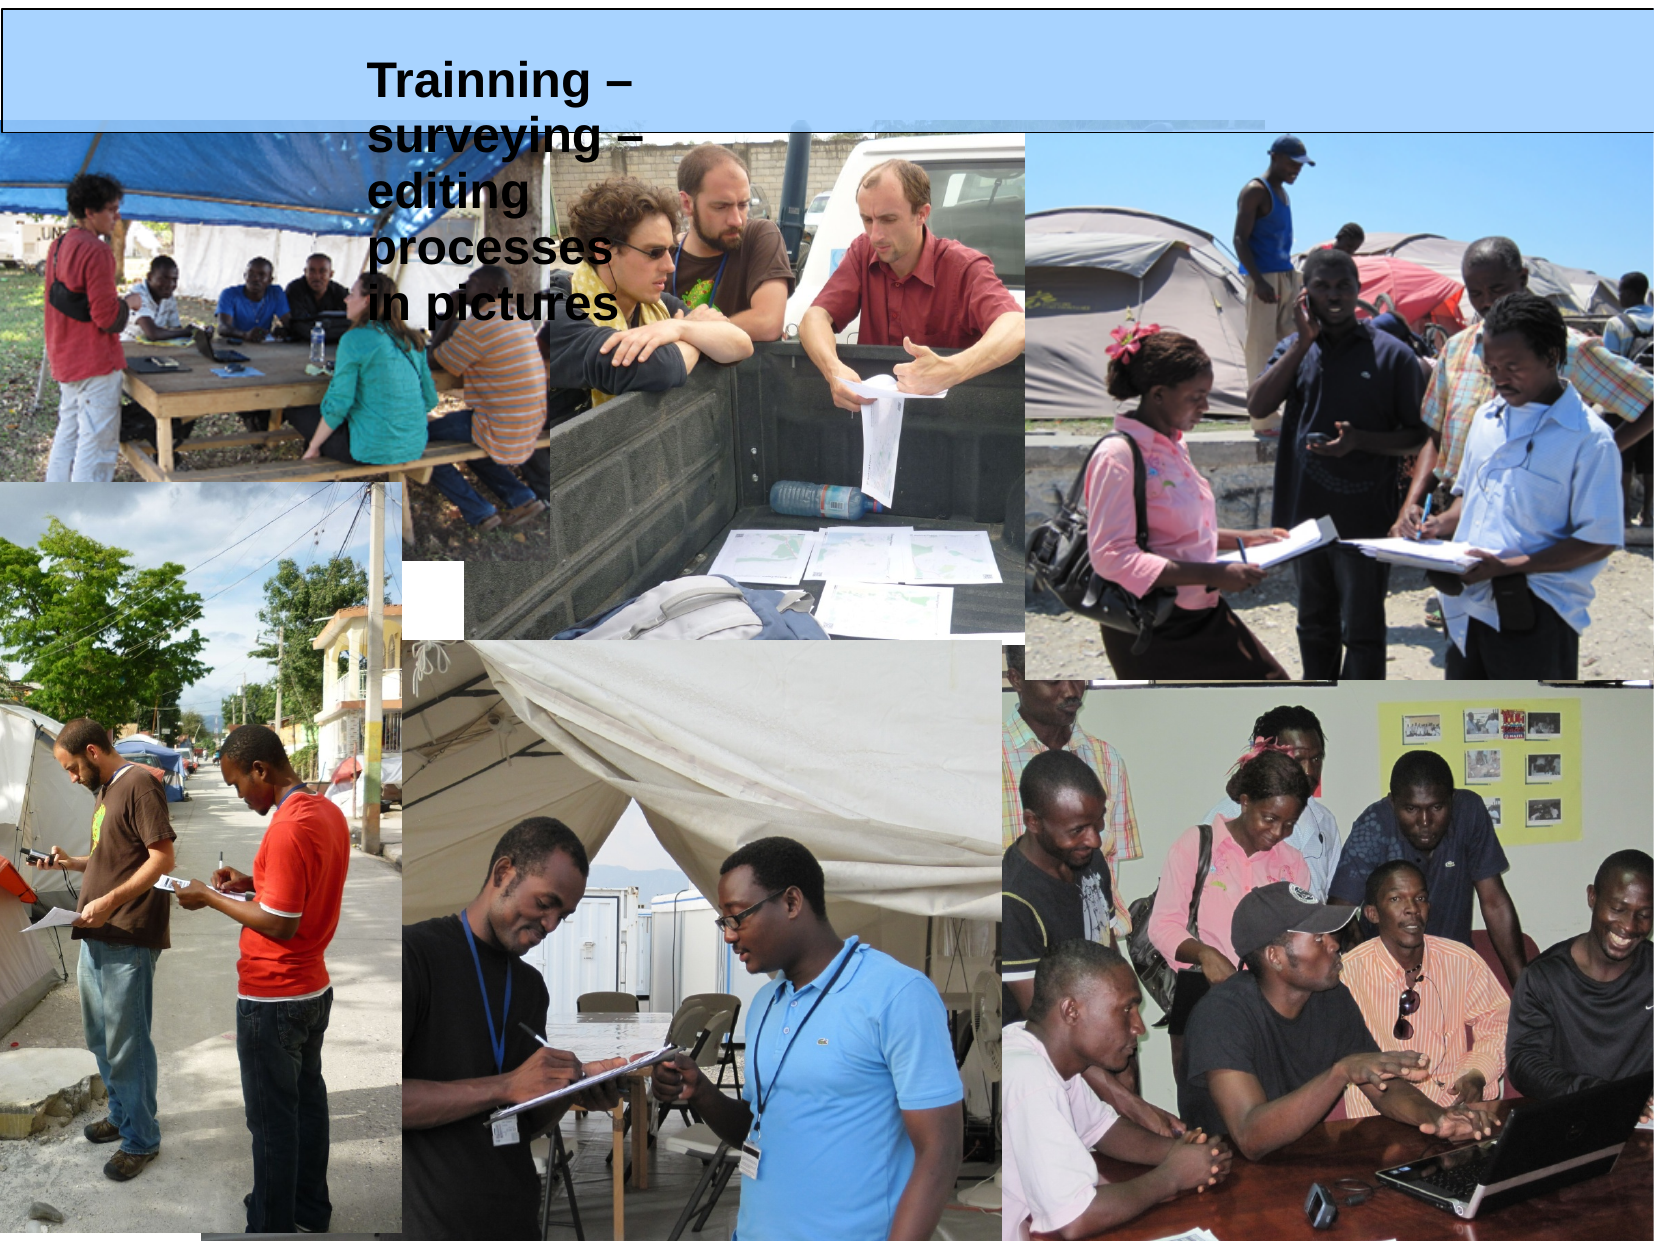

Trainning – surveying – editing processes in pictures